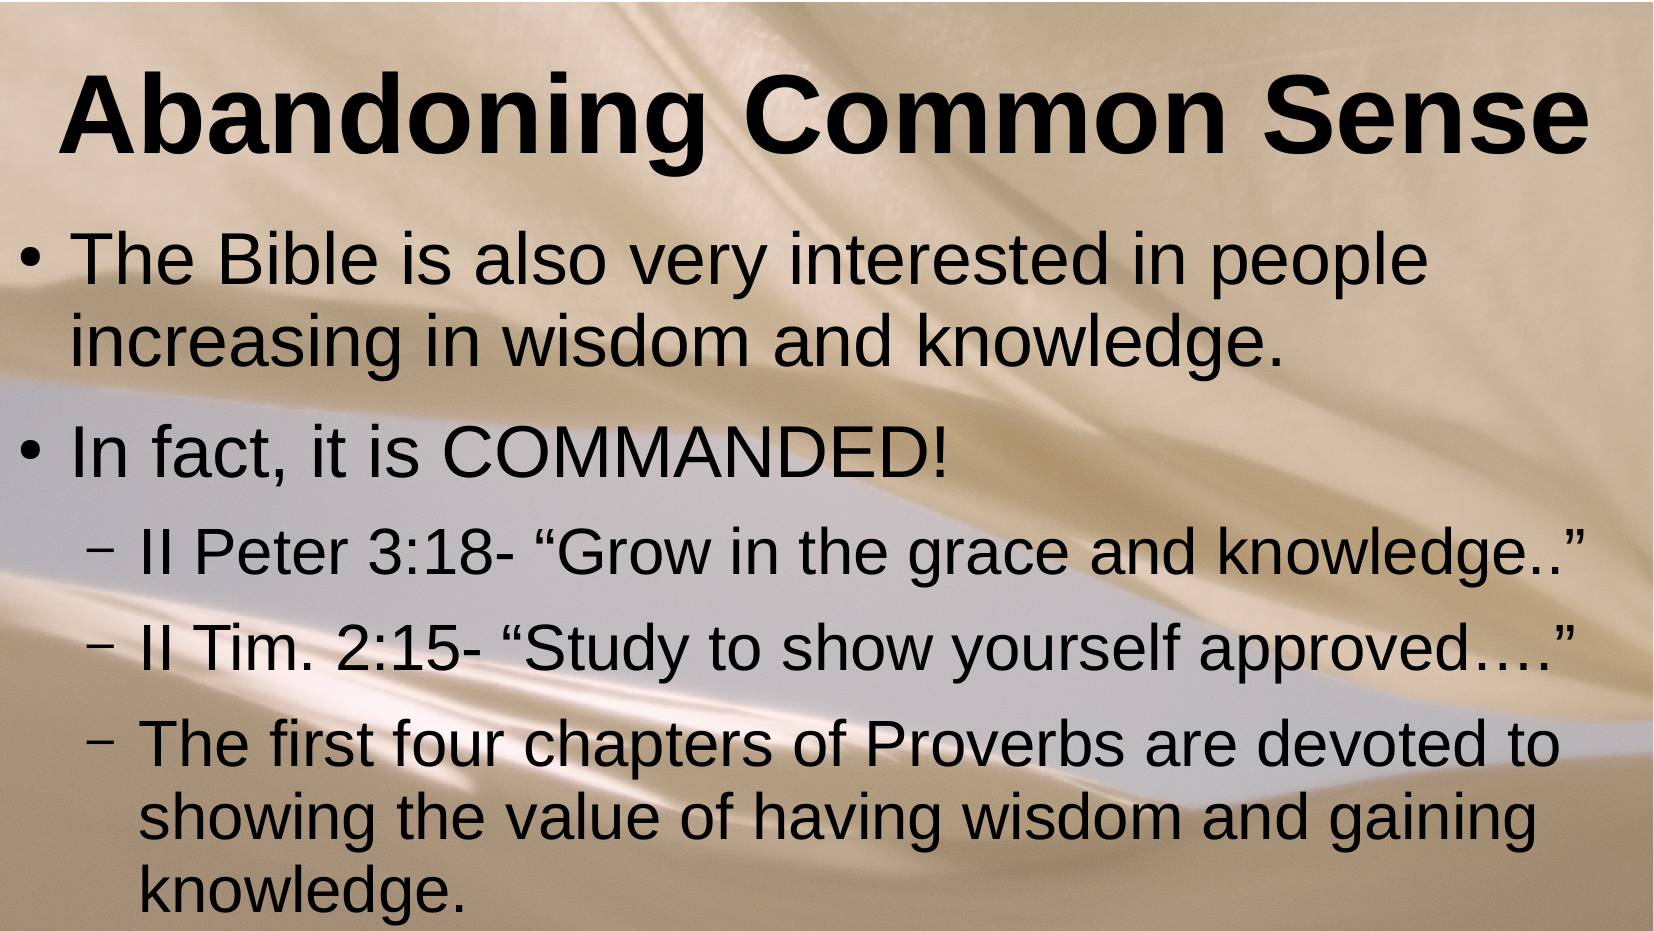

# Abandoning Common Sense
The Bible is also very interested in people increasing in wisdom and knowledge.
In fact, it is COMMANDED!
II Peter 3:18- “Grow in the grace and knowledge..”
II Tim. 2:15- “Study to show yourself approved….”
The first four chapters of Proverbs are devoted to showing the value of having wisdom and gaining knowledge.